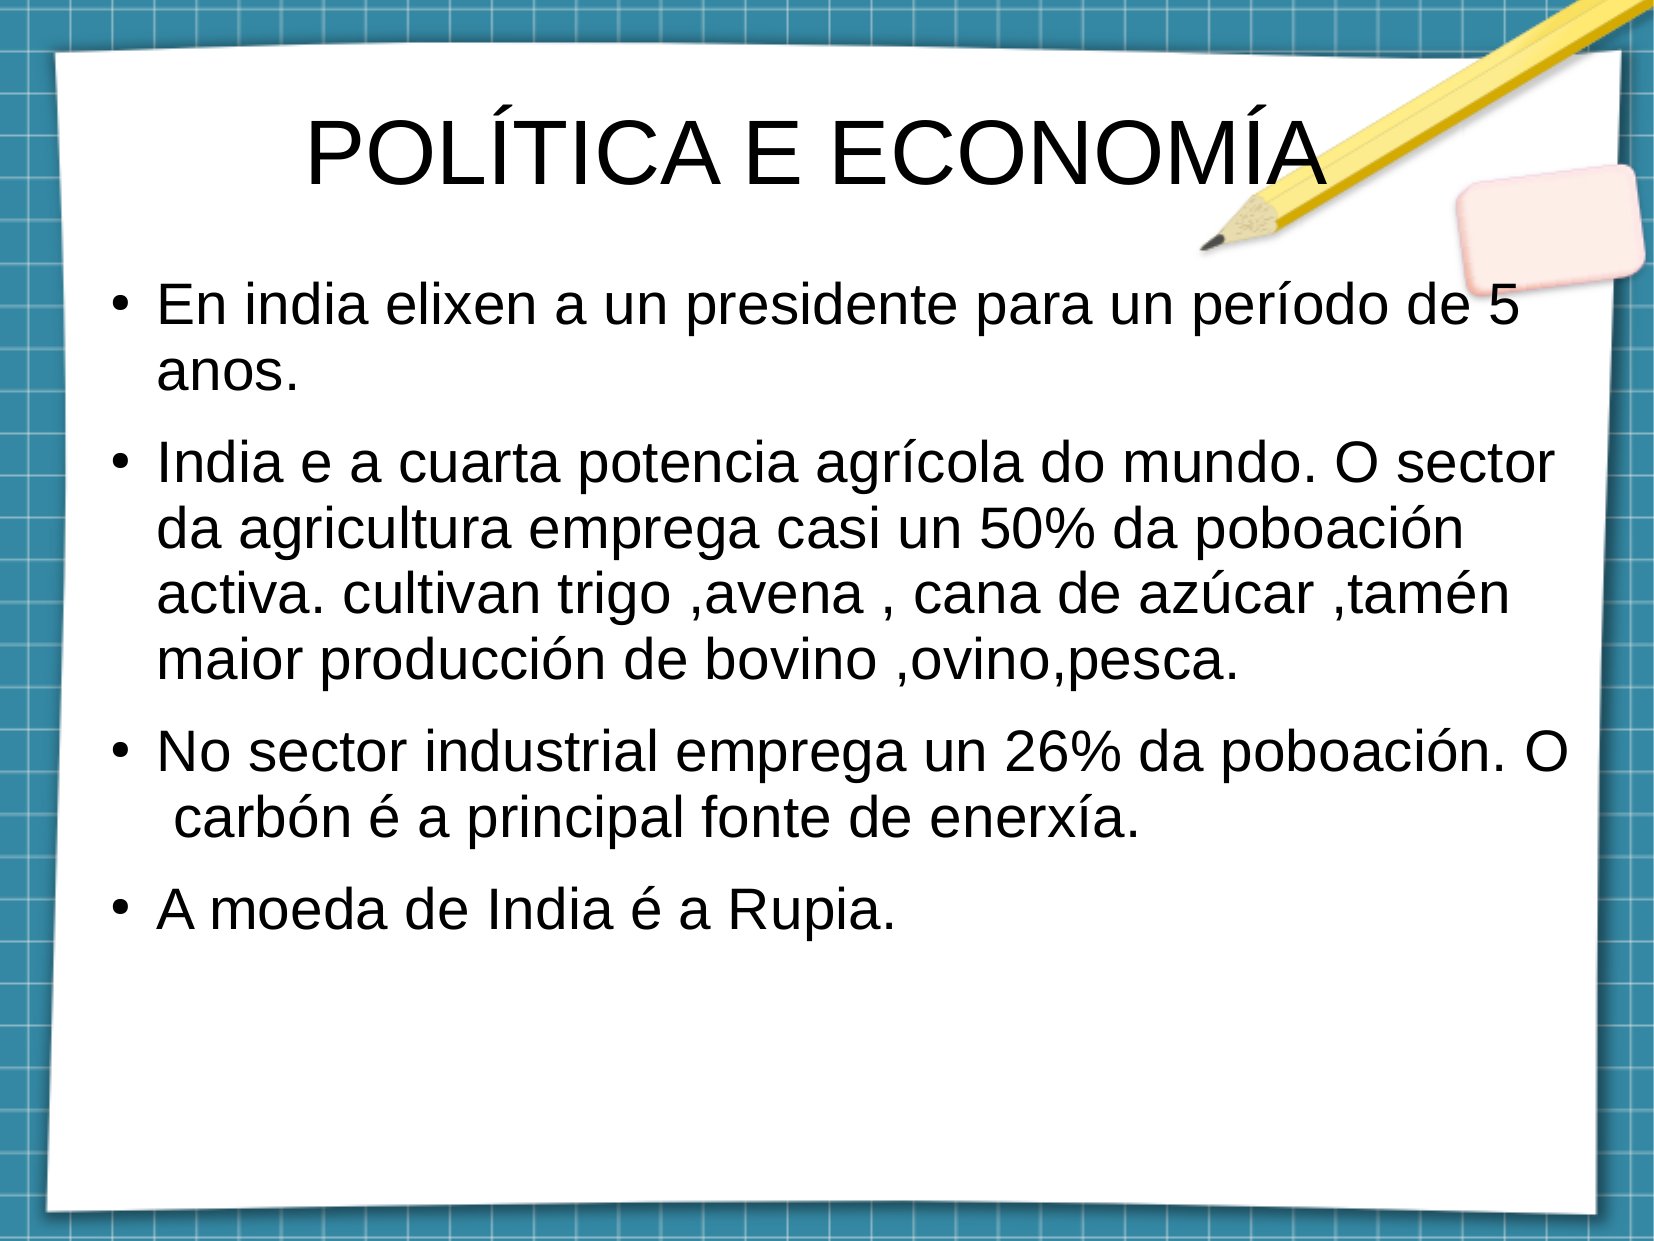

# POLÍTICA E ECONOMÍA
En india elixen a un presidente para un período de 5 anos.
India e a cuarta potencia agrícola do mundo. O sector da agricultura emprega casi un 50% da poboación activa. cultivan trigo ,avena , cana de azúcar ,tamén maior producción de bovino ,ovino,pesca.
No sector industrial emprega un 26% da poboación. O carbón é a principal fonte de enerxía.
A moeda de India é a Rupia.